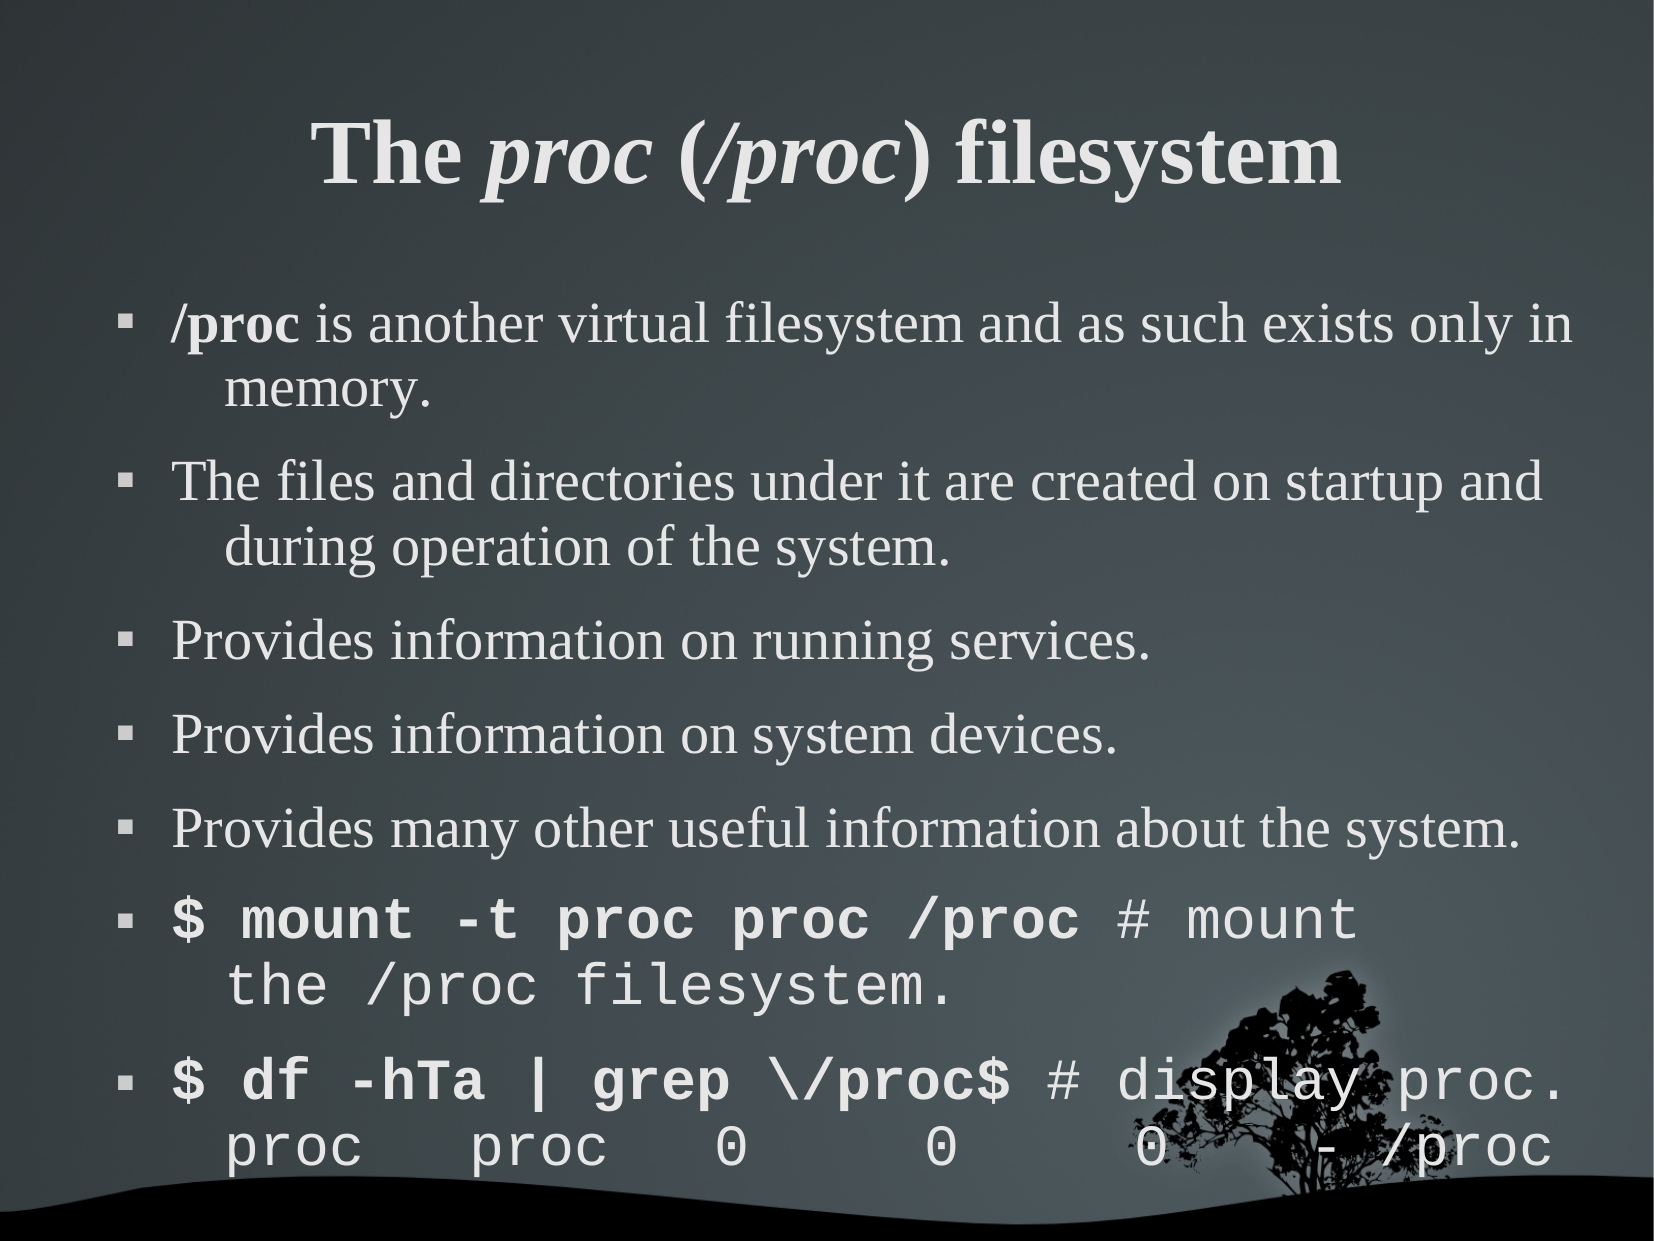

# The proc (/proc) filesystem
/proc is another virtual filesystem and as such exists only in memory.
The files and directories under it are created on startup and during operation of the system.
Provides information on running services.
Provides information on system devices.
Provides many other useful information about the system.
$ mount -t proc proc /proc # mount the /proc filesystem.
$ df -hTa | grep \/proc$ # display proc.
proc proc 0 0 0 - /proc